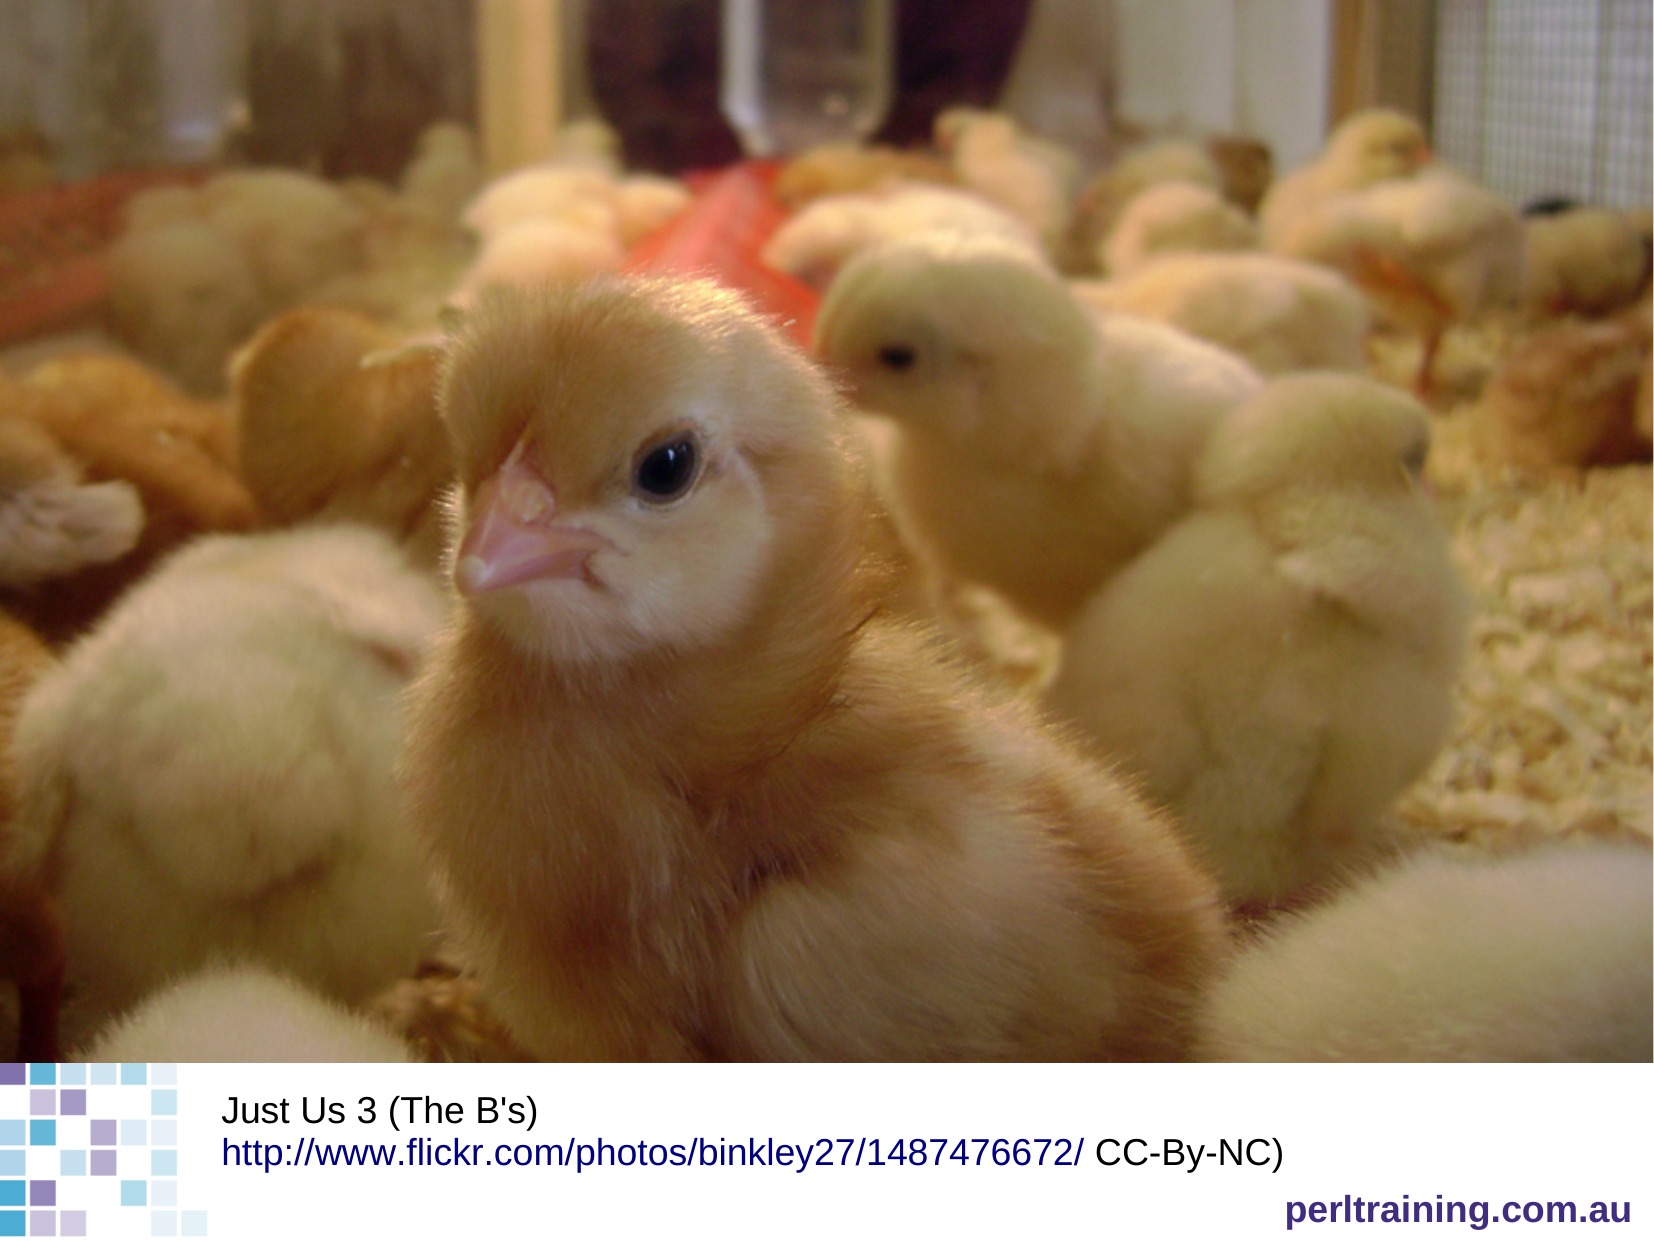

Just Us 3 (The B's)
http://www.flickr.com/photos/binkley27/1487476672/ CC-By-NC)